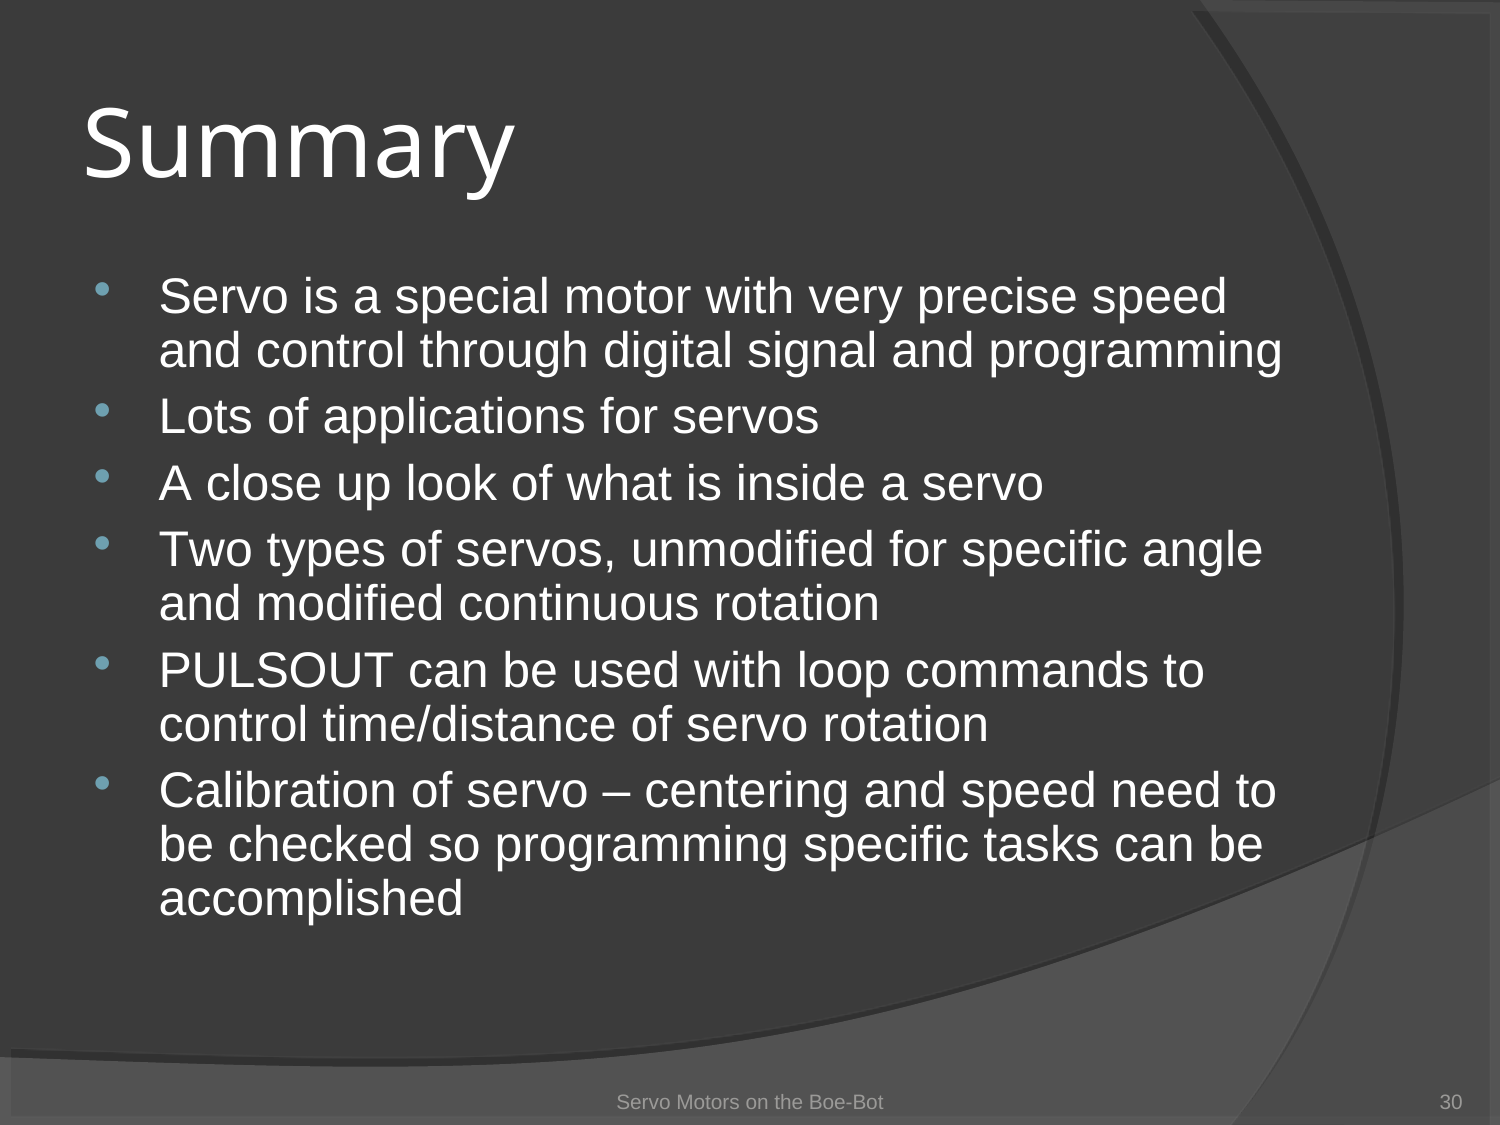

# Summary
Servo is a special motor with very precise speed and control through digital signal and programming
Lots of applications for servos
A close up look of what is inside a servo
Two types of servos, unmodified for specific angle and modified continuous rotation
PULSOUT can be used with loop commands to control time/distance of servo rotation
Calibration of servo – centering and speed need to be checked so programming specific tasks can be accomplished
Servo Motors on the Boe-Bot